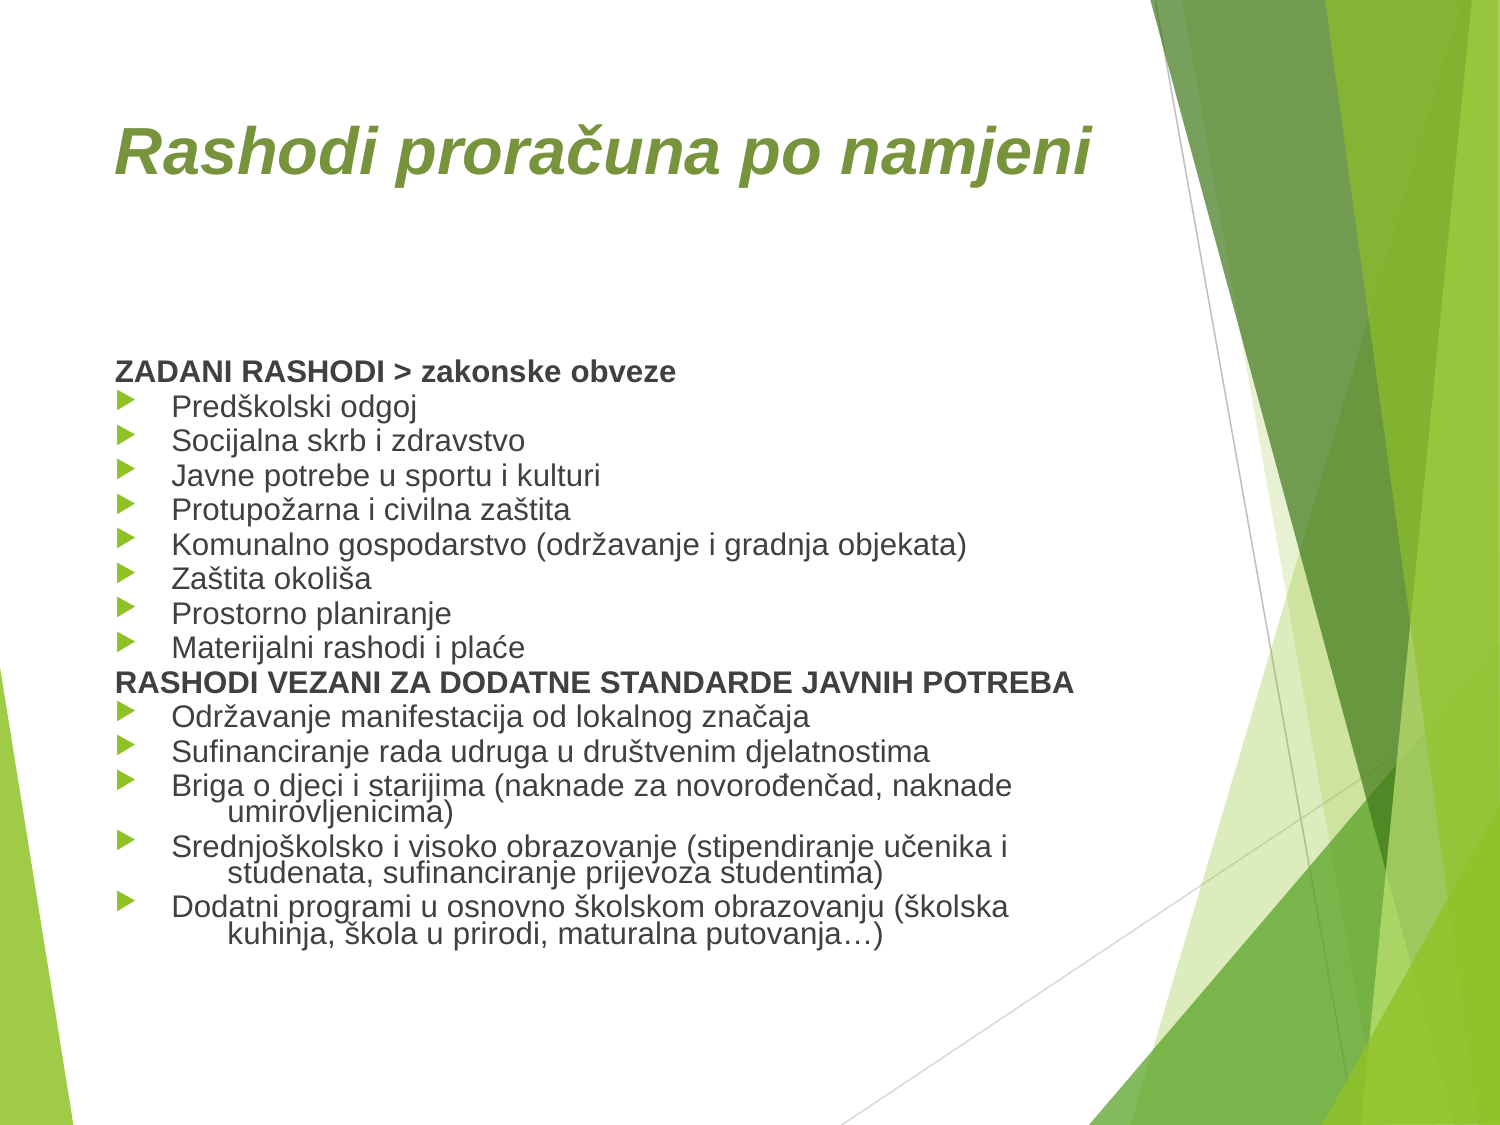

# Rashodi proračuna po namjeni
ZADANI RASHODI > zakonske obveze
Predškolski odgoj
Socijalna skrb i zdravstvo
Javne potrebe u sportu i kulturi
Protupožarna i civilna zaštita
Komunalno gospodarstvo (održavanje i gradnja objekata)
Zaštita okoliša
Prostorno planiranje
Materijalni rashodi i plaće
RASHODI VEZANI ZA DODATNE STANDARDE JAVNIH POTREBA
Održavanje manifestacija od lokalnog značaja
Sufinanciranje rada udruga u društvenim djelatnostima
Briga o djeci i starijima (naknade za novorođenčad, naknade umirovljenicima)
Srednjoškolsko i visoko obrazovanje (stipendiranje učenika i studenata, sufinanciranje prijevoza studentima)
Dodatni programi u osnovno školskom obrazovanju (školska kuhinja, škola u prirodi, maturalna putovanja…)